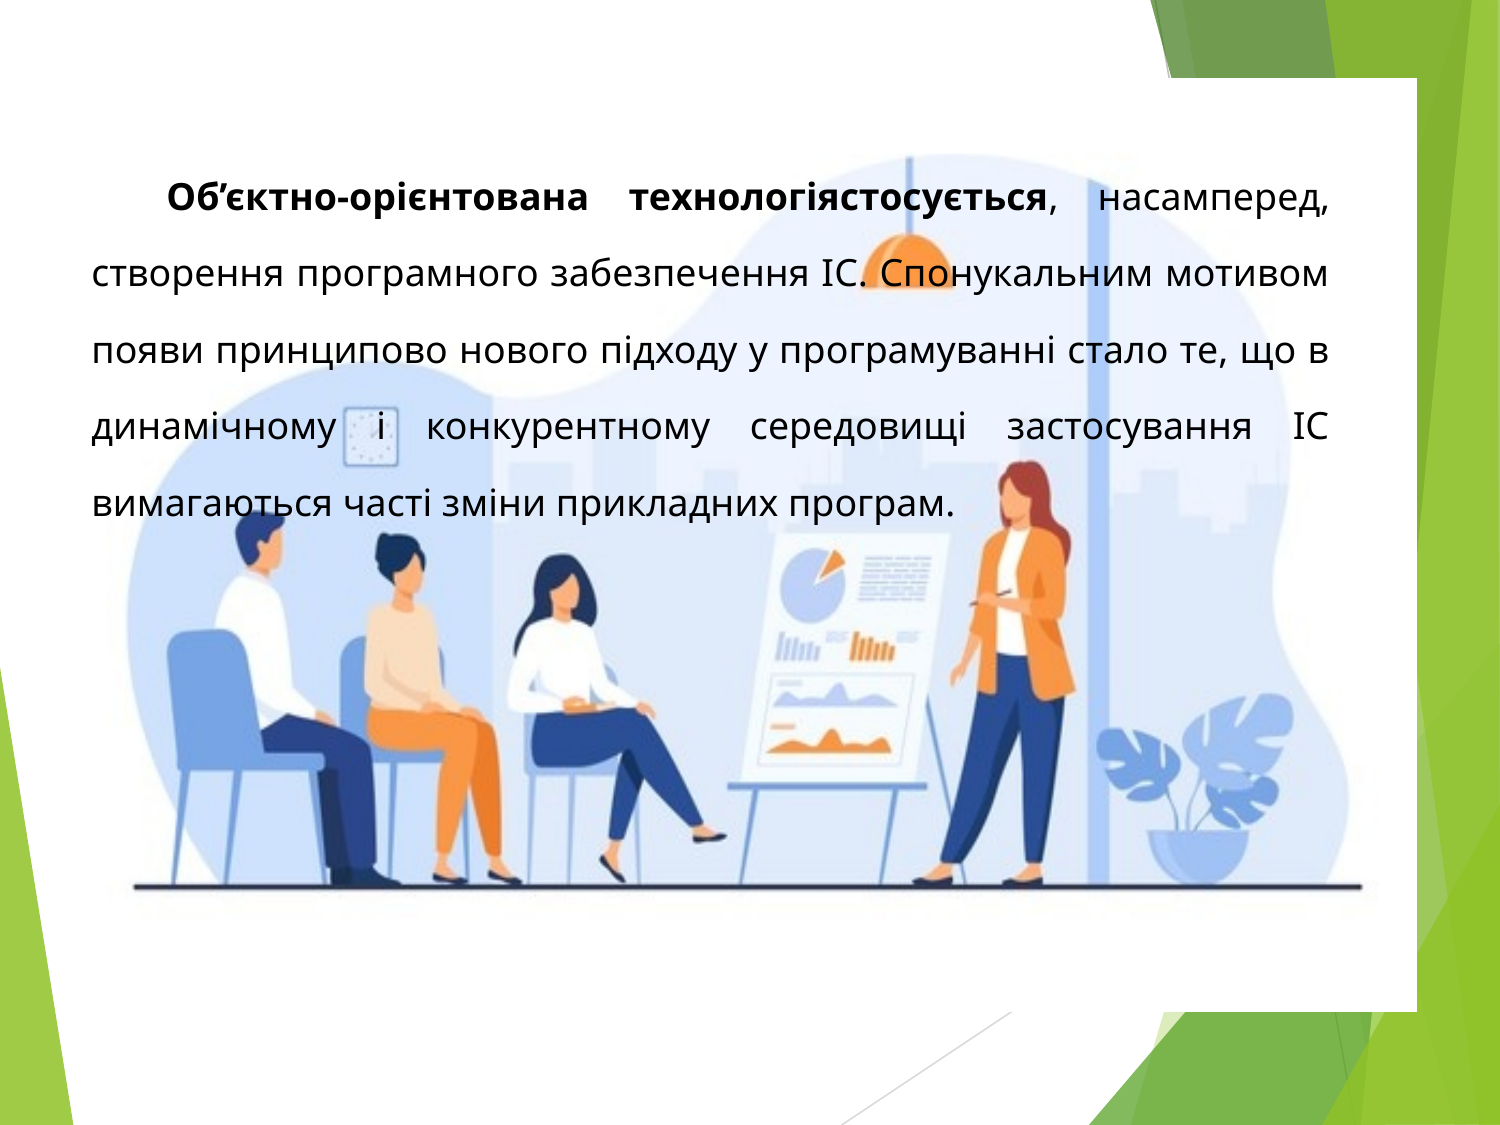

Об’єктно-орієнтована технологіястосується, насамперед, створення програмного забезпечення ІС. Спонукальним мотивом появи принципово нового підходу у програмуванні стало те, що в динамічному і конкурентному середовищі застосування ІС вимагаються часті зміни прикладних програм.